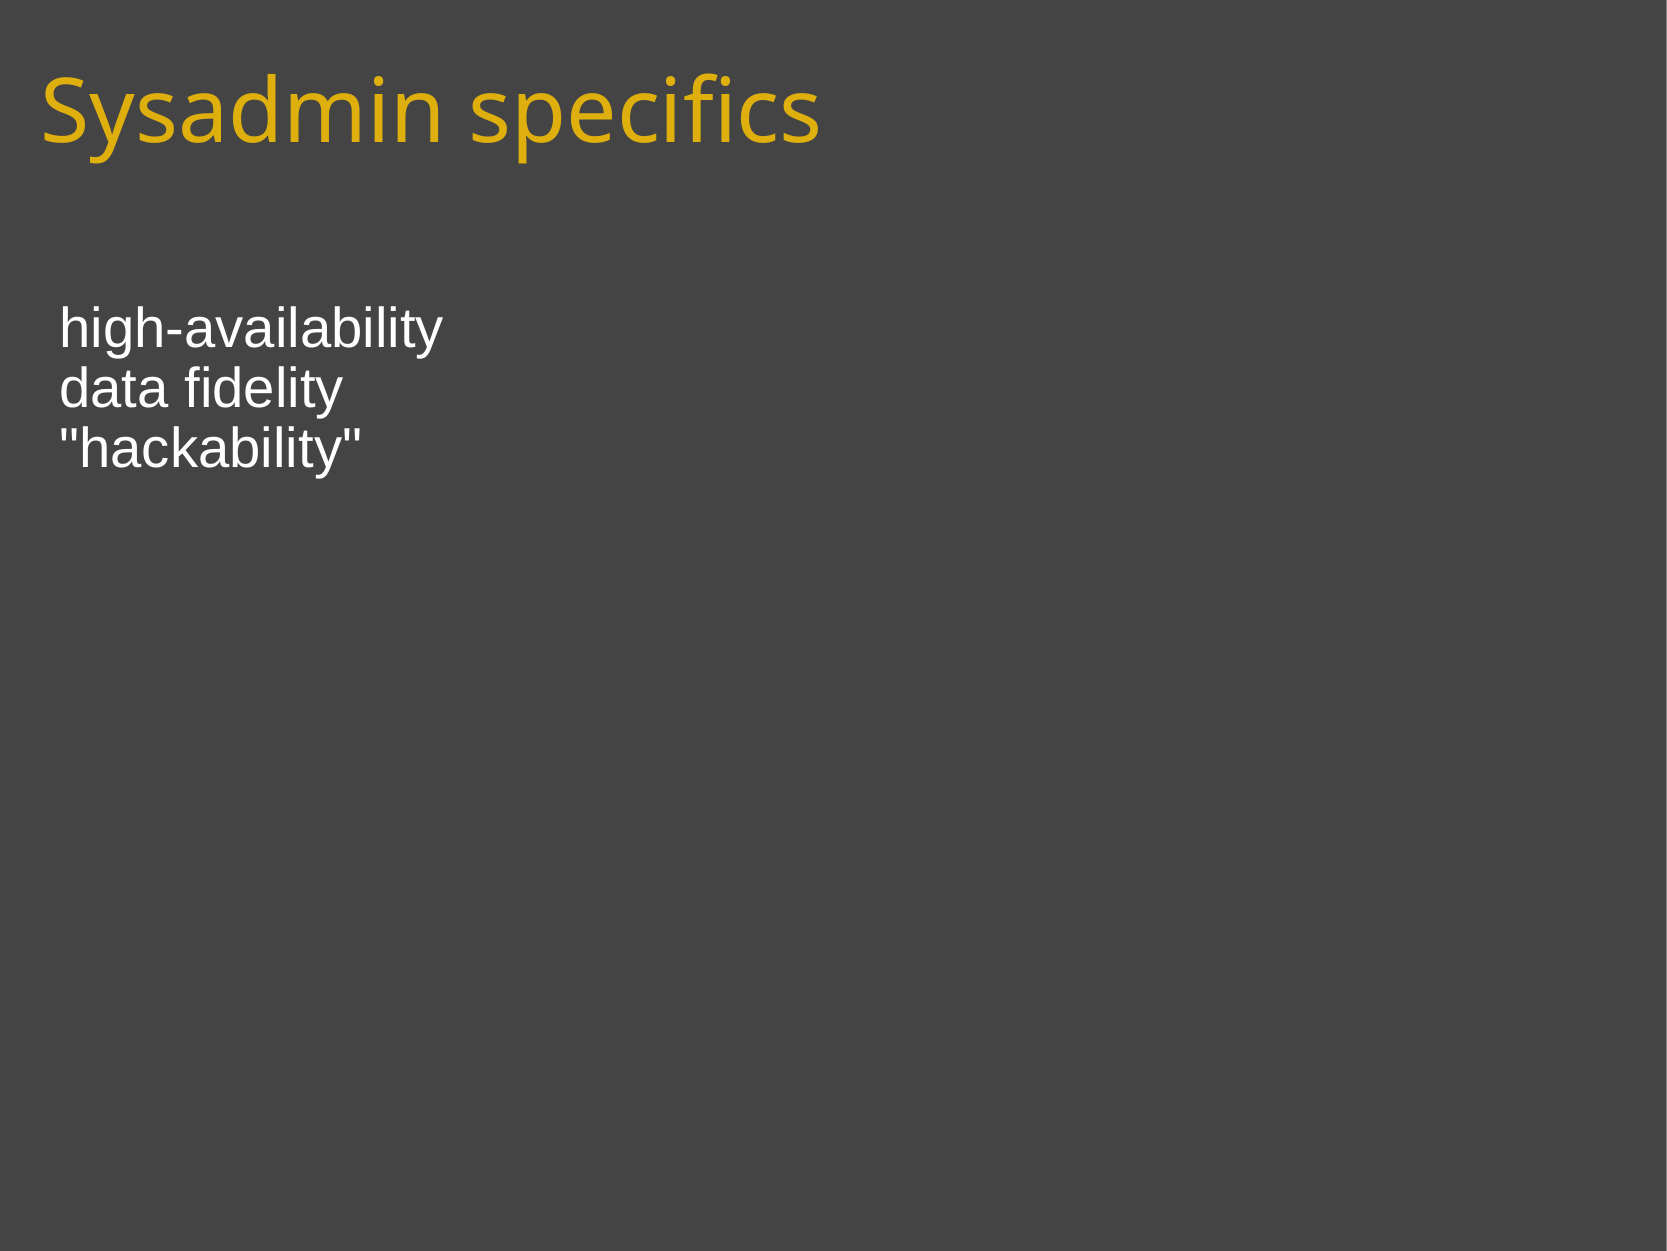

# Sysadmin specifics
high-availability
data fidelity
"hackability"